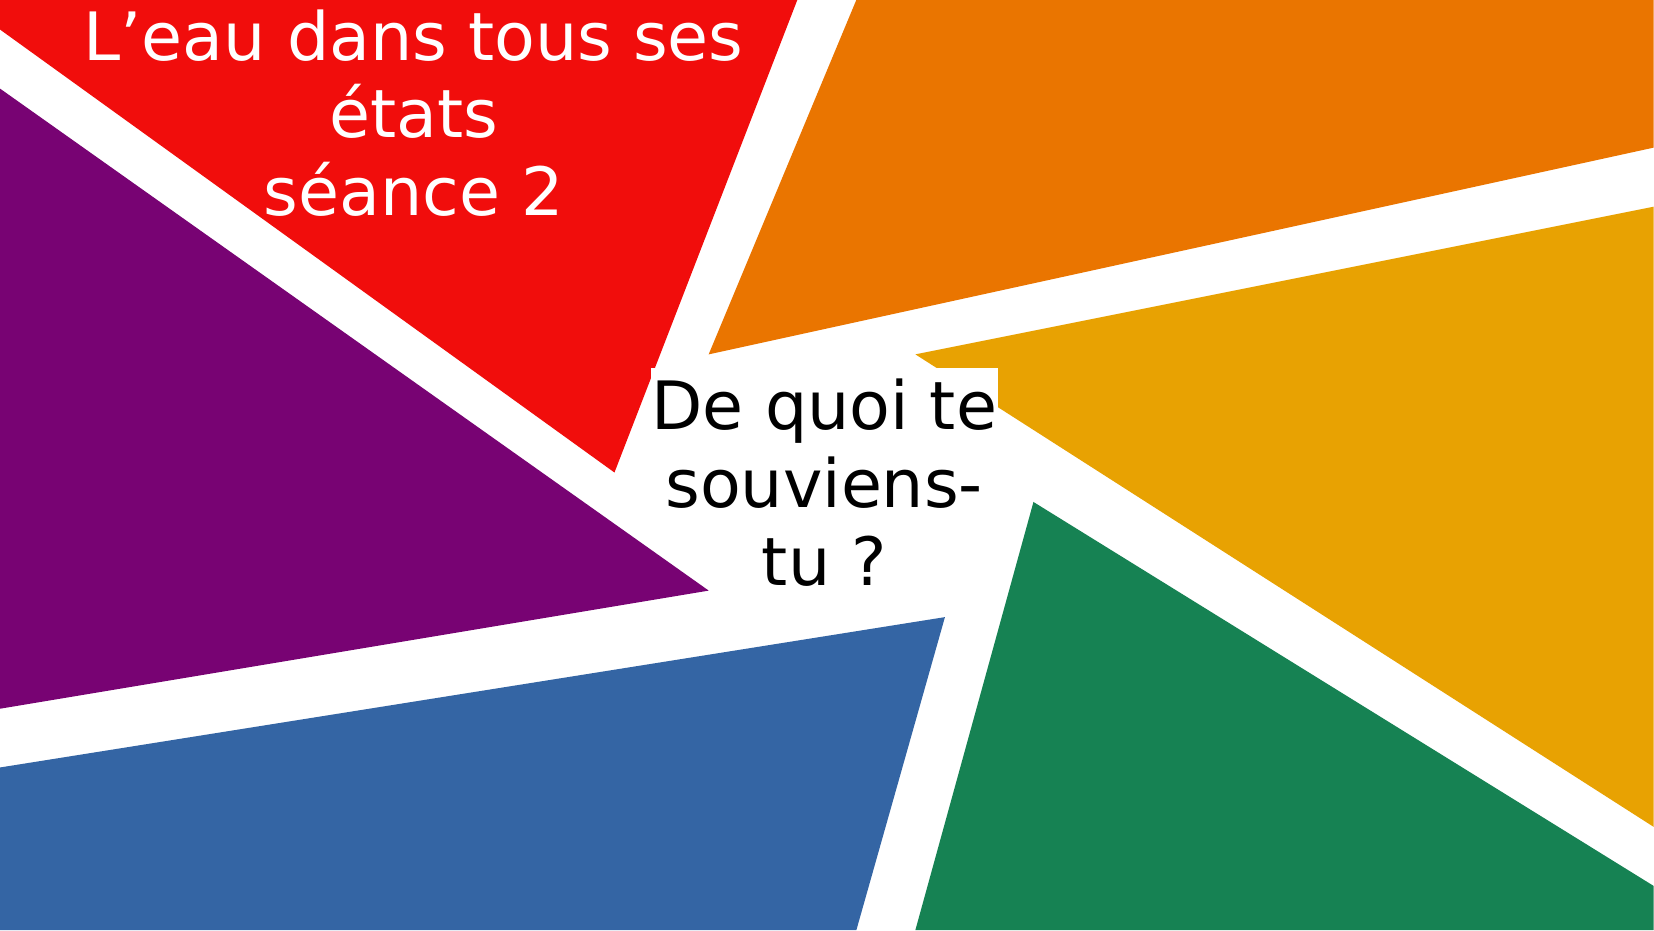

L’eau dans tous ses états
séance 2
# De quoi te souviens-tu ?